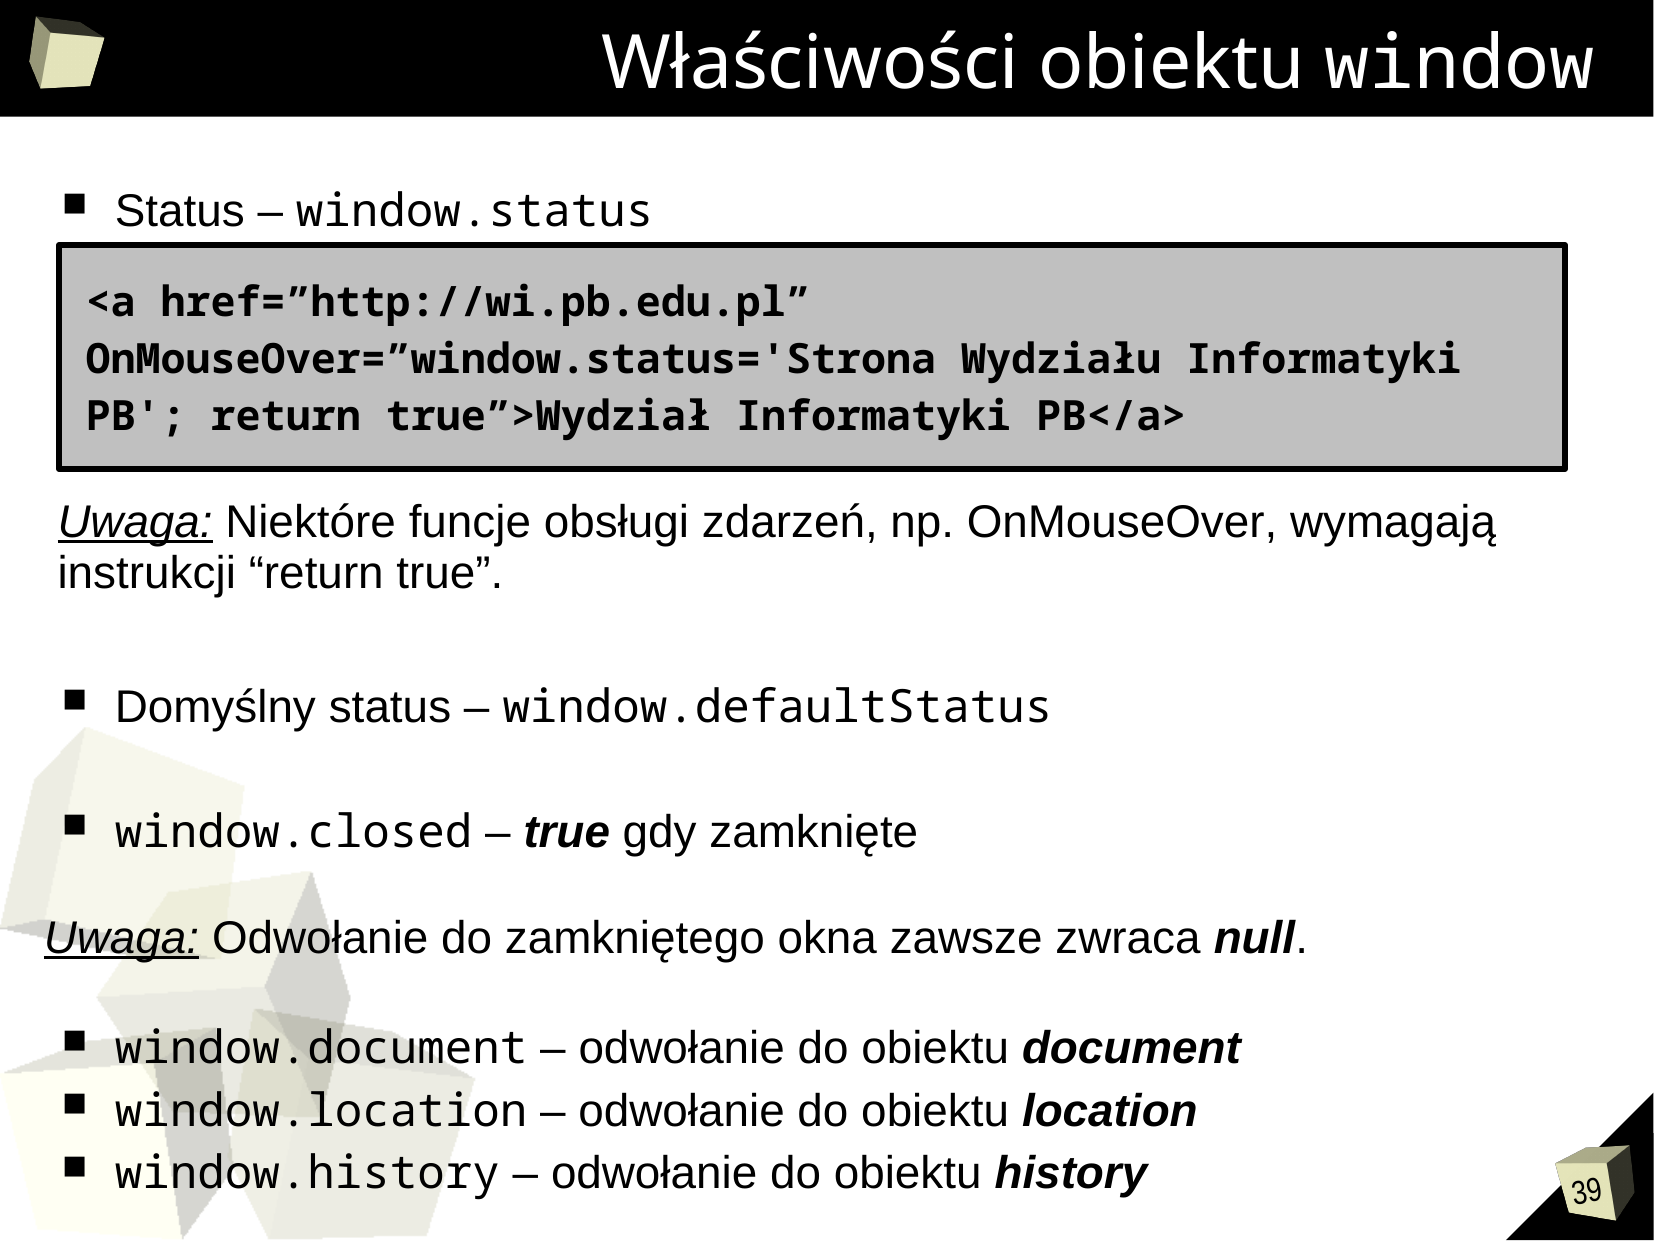

# Właściwości obiektu window
Status – window.status
<a href=”http://wi.pb.edu.pl” OnMouseOver=”window.status='Strona Wydziału Informatyki PB'; return true”>Wydział Informatyki PB</a>
Uwaga: Niektóre funcje obsługi zdarzeń, np. OnMouseOver, wymagają instrukcji “return true”.
Domyślny status – window.defaultStatus
window.closed – true gdy zamknięte
Uwaga: Odwołanie do zamkniętego okna zawsze zwraca null.
window.document – odwołanie do obiektu document
window.location – odwołanie do obiektu location
window.history – odwołanie do obiektu history